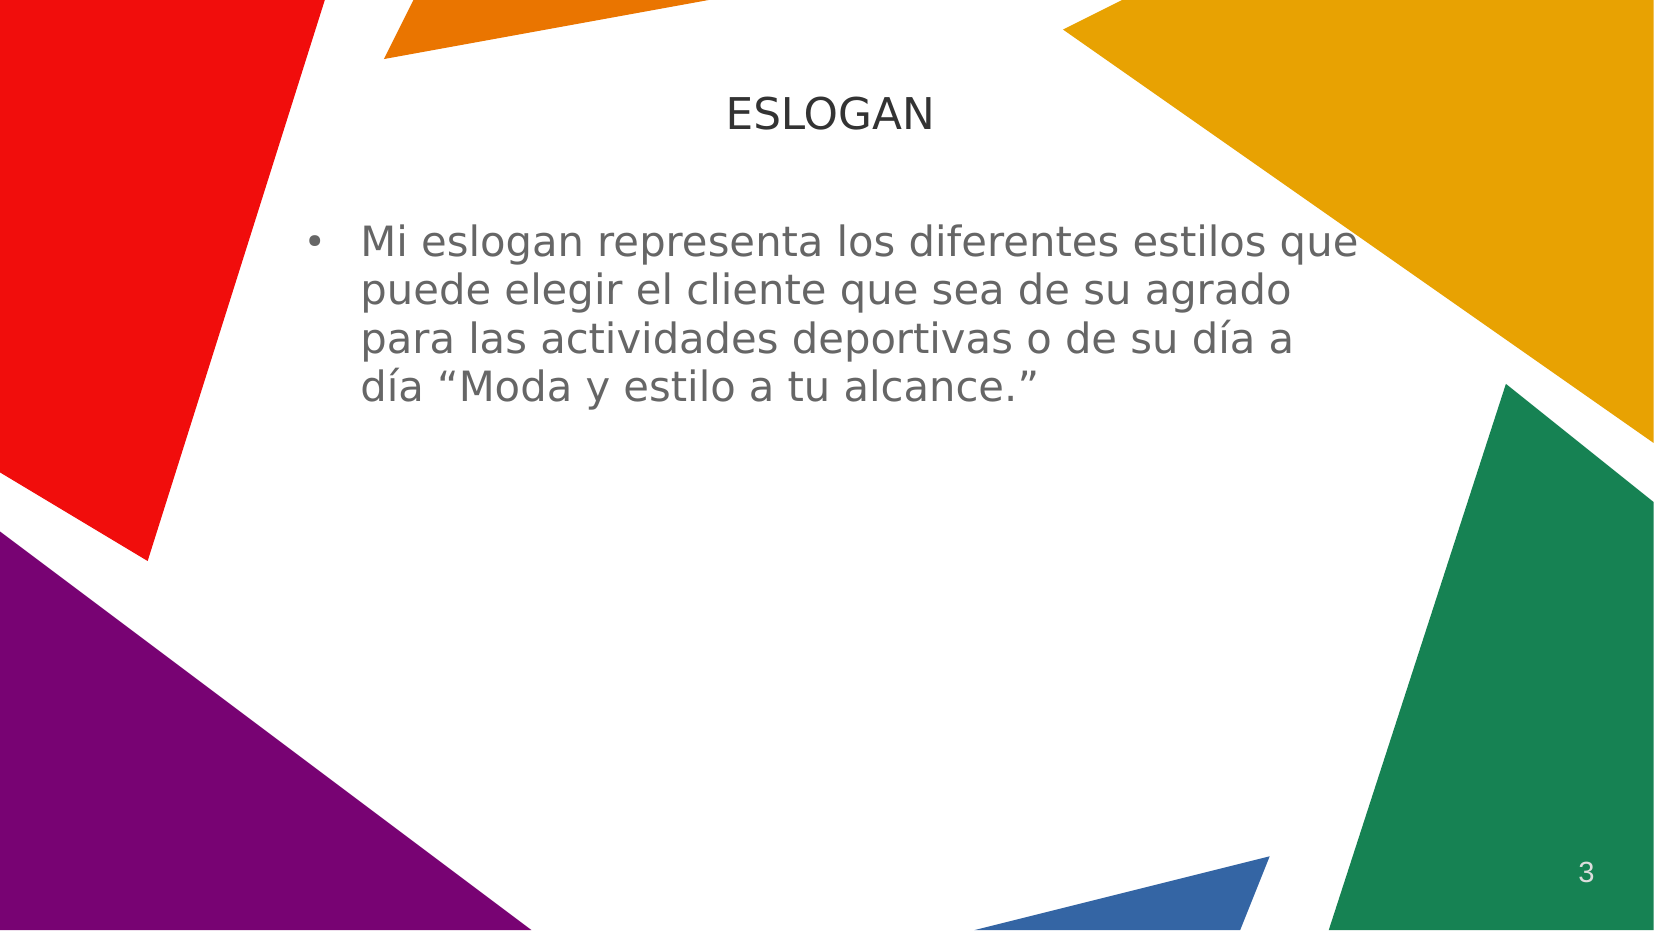

# ESLOGAN
Mi eslogan representa los diferentes estilos que puede elegir el cliente que sea de su agrado para las actividades deportivas o de su día a día “Moda y estilo a tu alcance.”
3